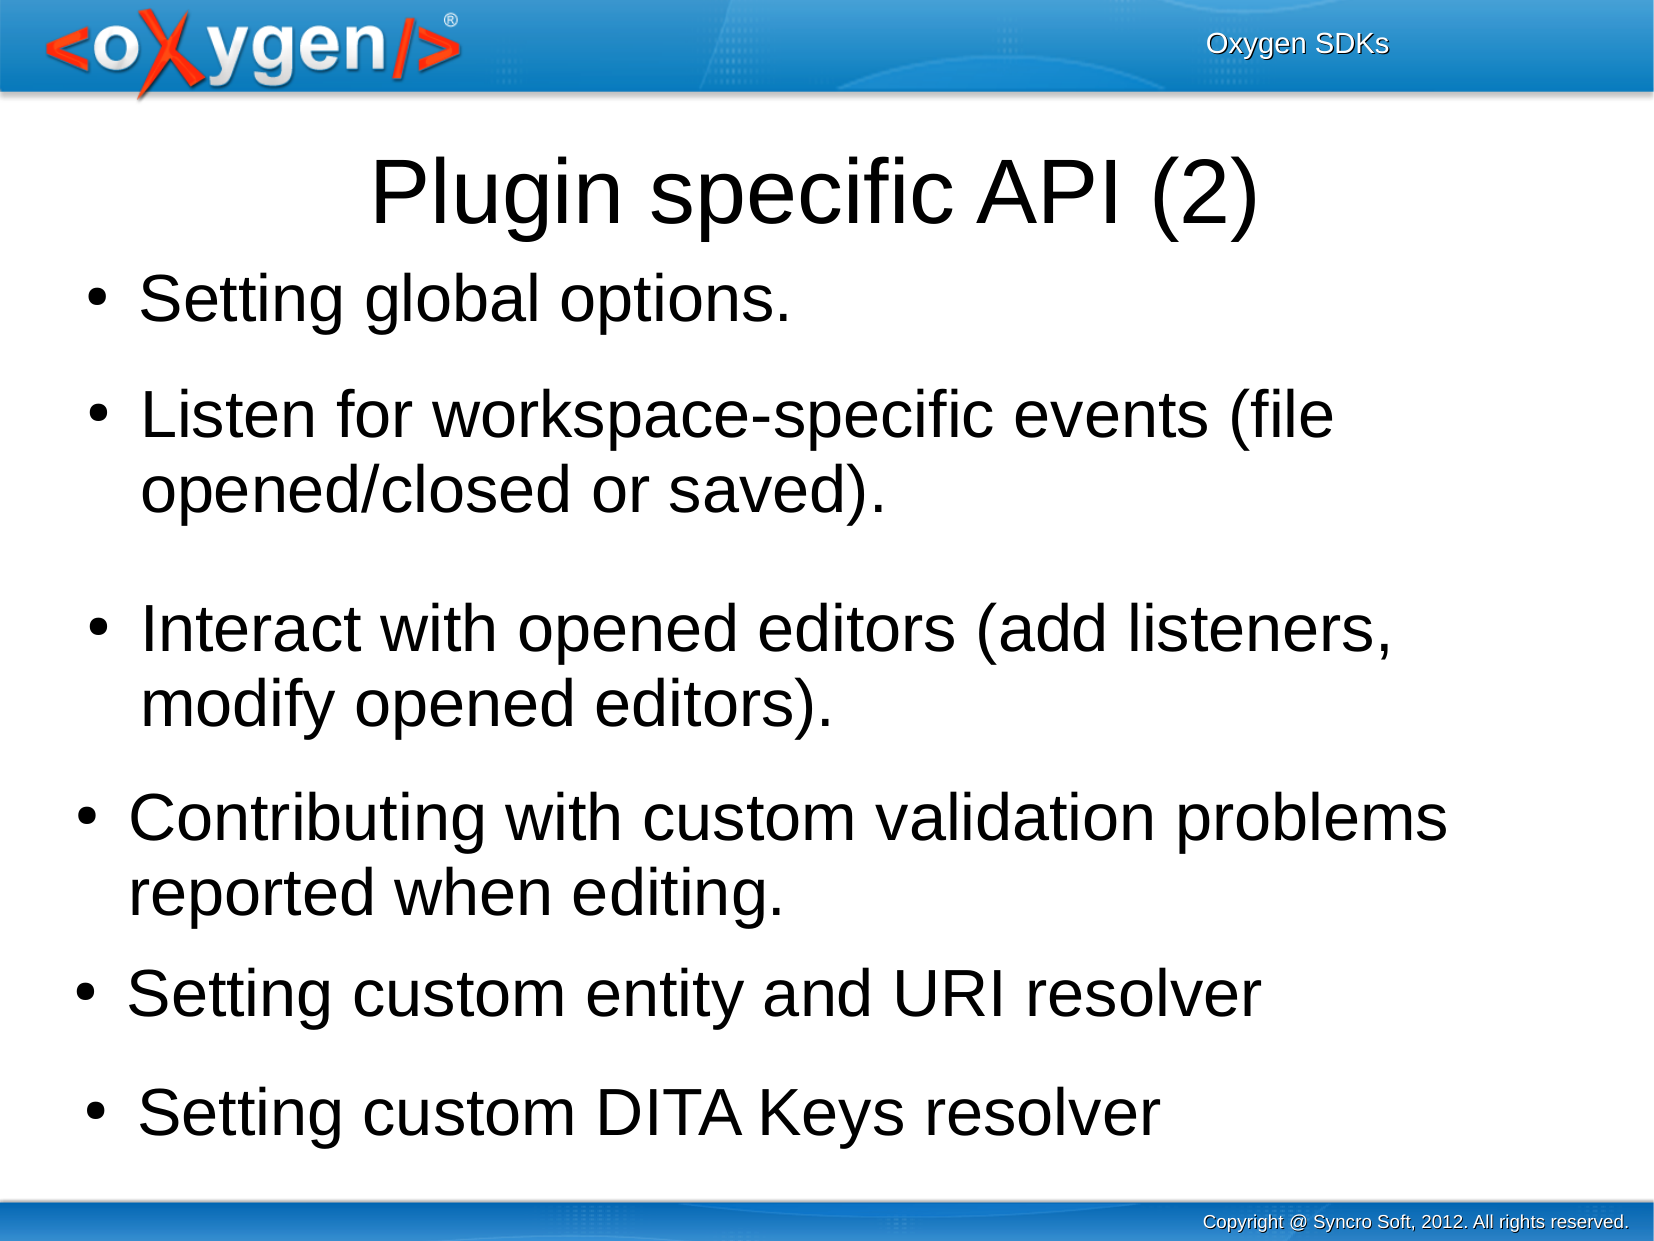

# Plugin specific API (2)
Setting global options.
Listen for workspace-specific events (file opened/closed or saved).
Interact with opened editors (add listeners, modify opened editors).
Contributing with custom validation problems reported when editing.
Setting custom entity and URI resolver
Setting custom DITA Keys resolver